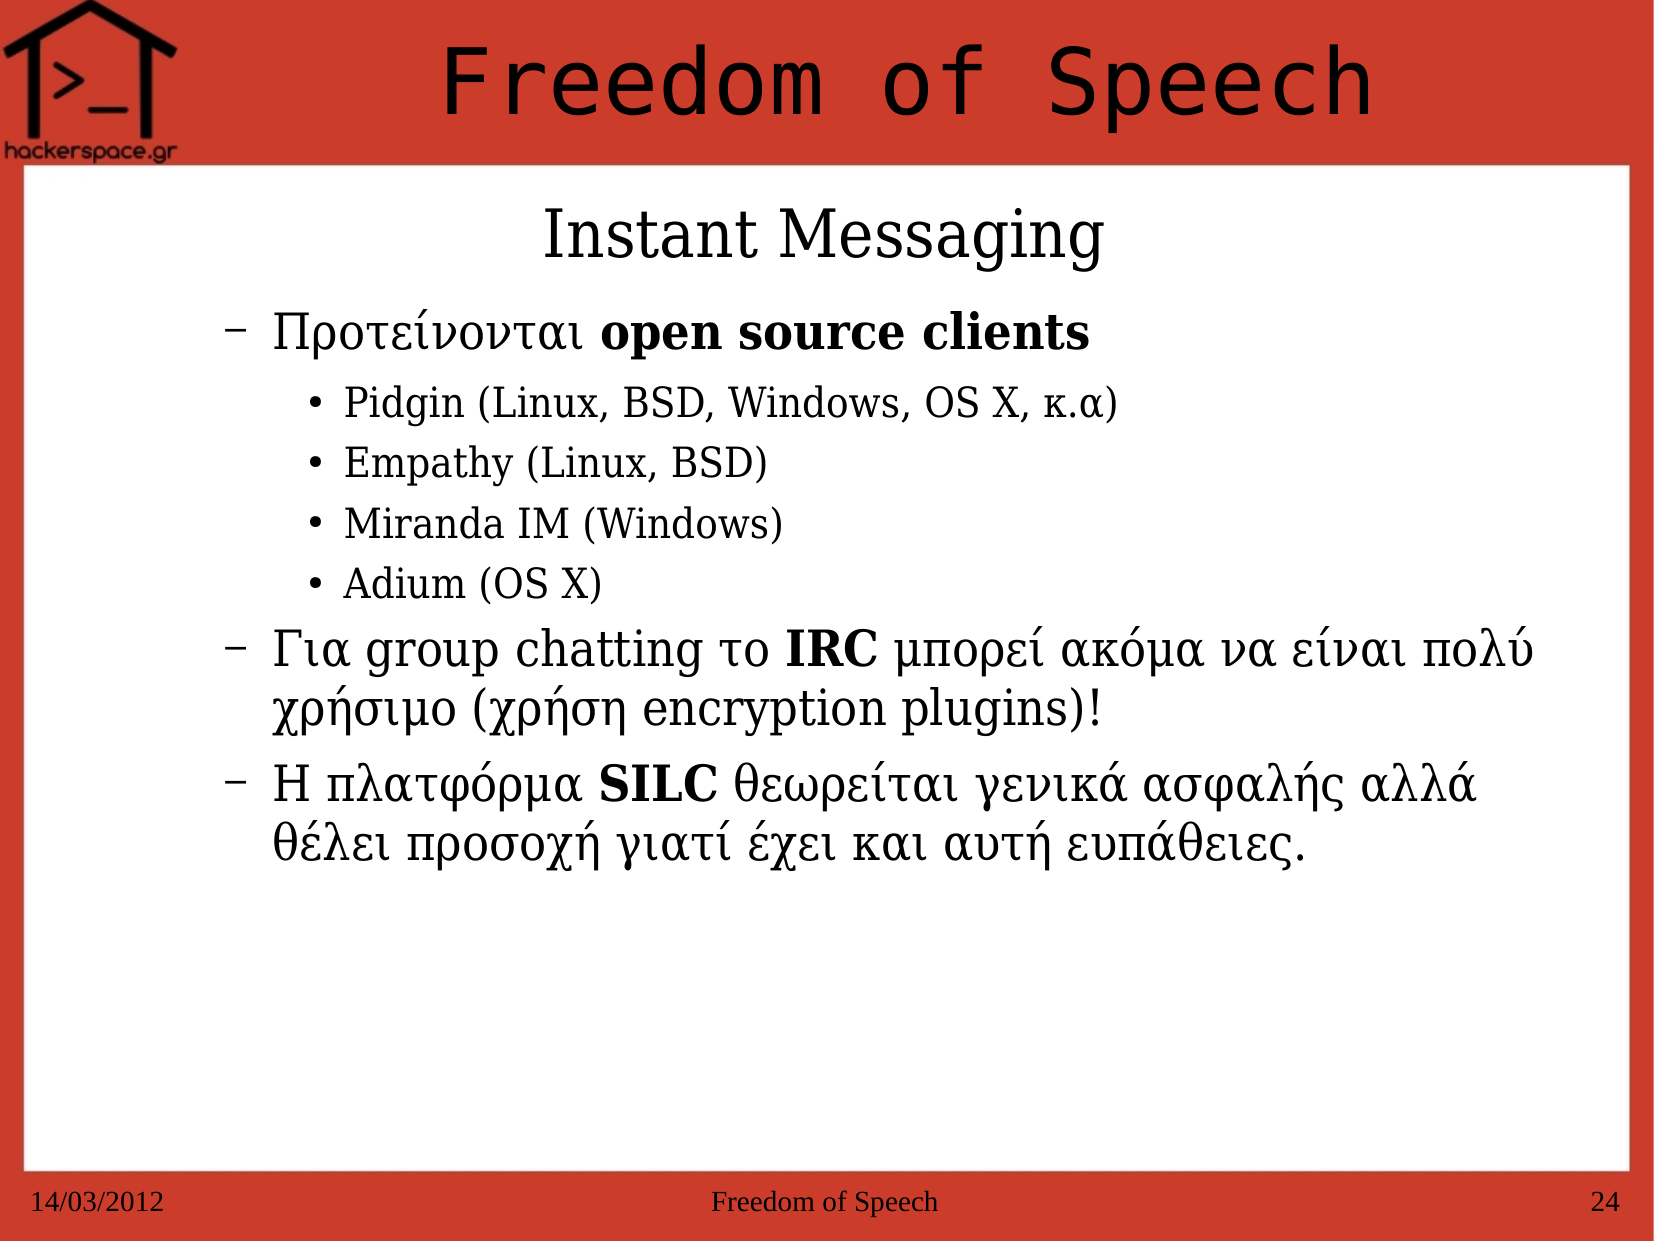

# Freedom of Speech
Instant Messaging
Προτείνονται open source clients
Pidgin (Linux, BSD, Windows, OS X, κ.α)
Empathy (Linux, BSD)
Miranda IM (Windows)
Adium (OS X)
Για group chatting το IRC μπορεί ακόμα να είναι πολύ χρήσιμο (χρήση encryption plugins)!
H πλατφόρμα SILC θεωρείται γενικά ασφαλής αλλά θέλει προσοχή γιατί έχει και αυτή ευπάθειες.
14/03/2012
Freedom of Speech
24